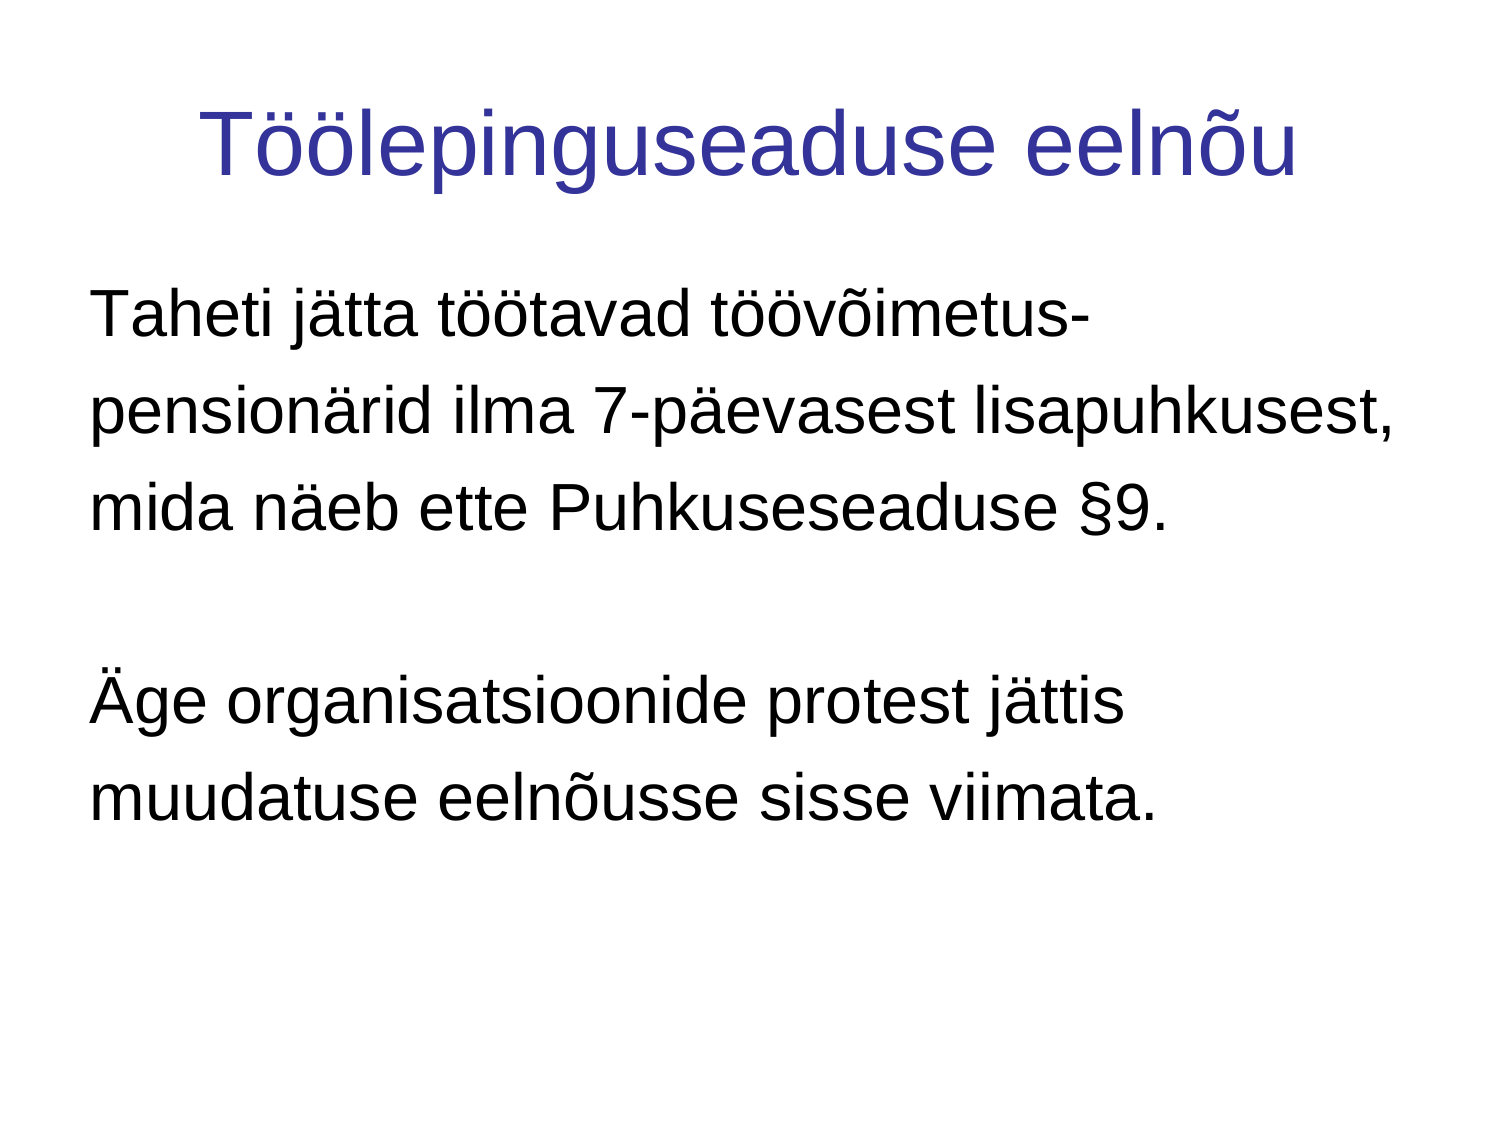

# Töölepinguseaduse eelnõu
Taheti jätta töötavad töövõimetus-
pensionärid ilma 7-päevasest lisapuhkusest,
mida näeb ette Puhkuseseaduse §9.
Äge organisatsioonide protest jättis
muudatuse eelnõusse sisse viimata.